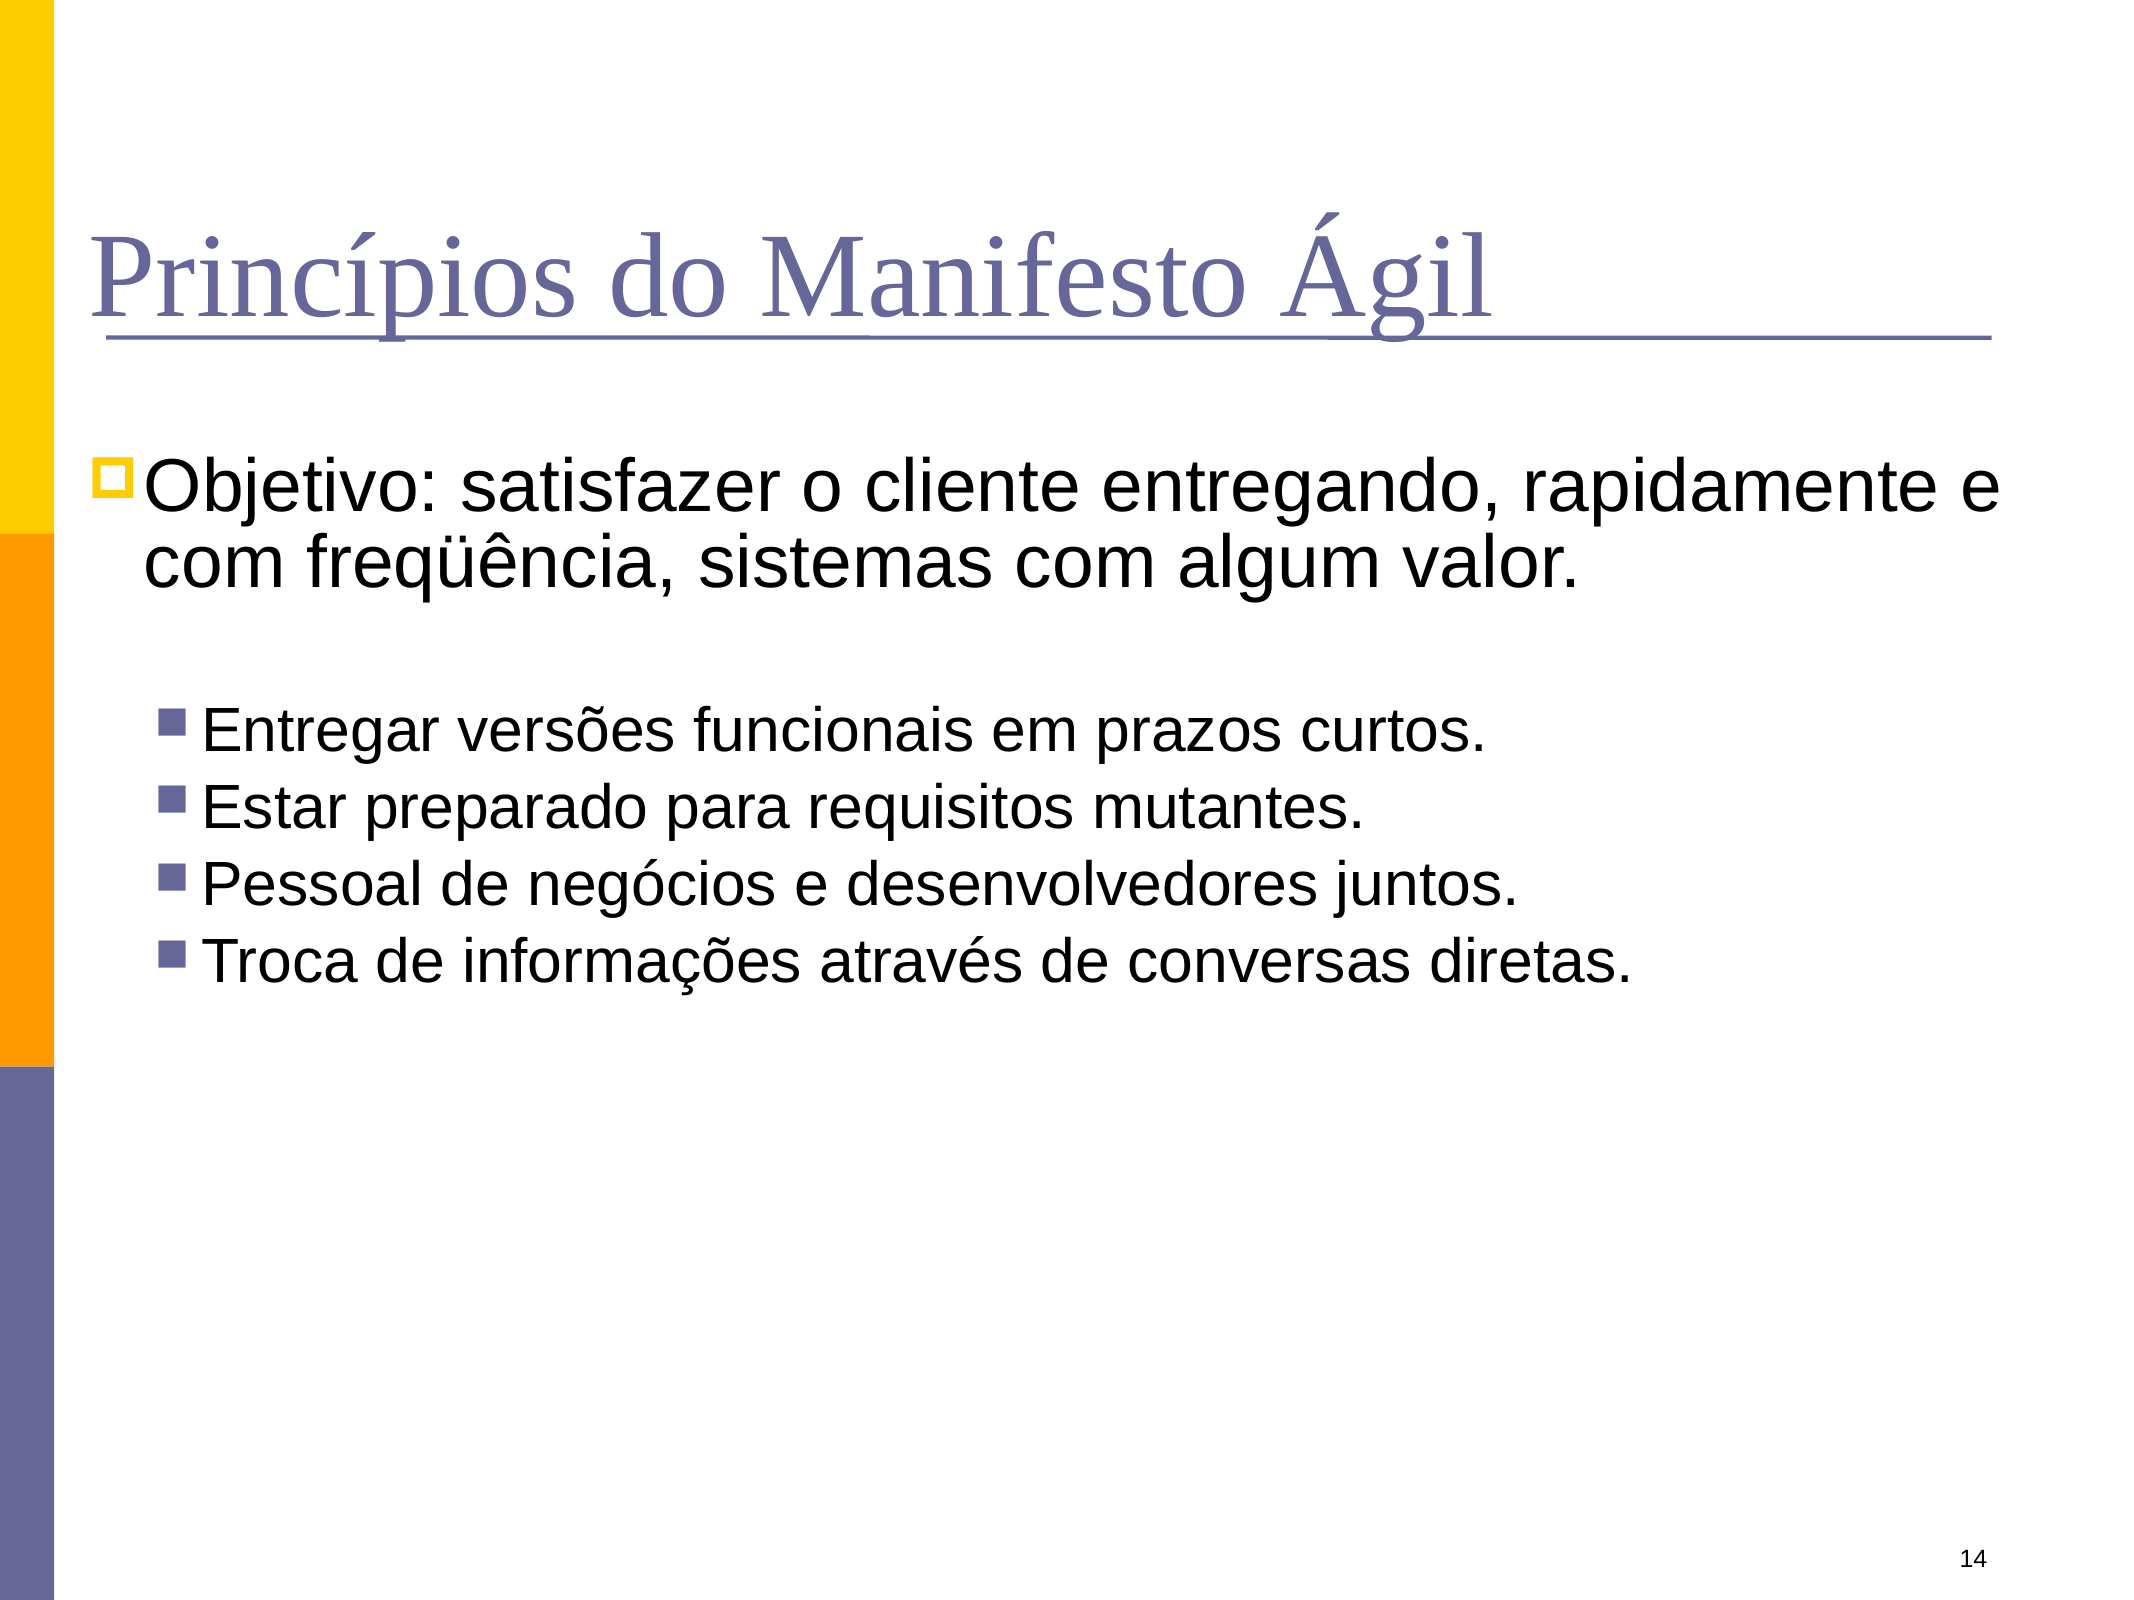

# Princípios do Manifesto Ágil
Objetivo: satisfazer o cliente entregando, rapidamente e com freqüência, sistemas com algum valor.
Entregar versões funcionais em prazos curtos.
Estar preparado para requisitos mutantes.
Pessoal de negócios e desenvolvedores juntos.
Troca de informações através de conversas diretas.
14